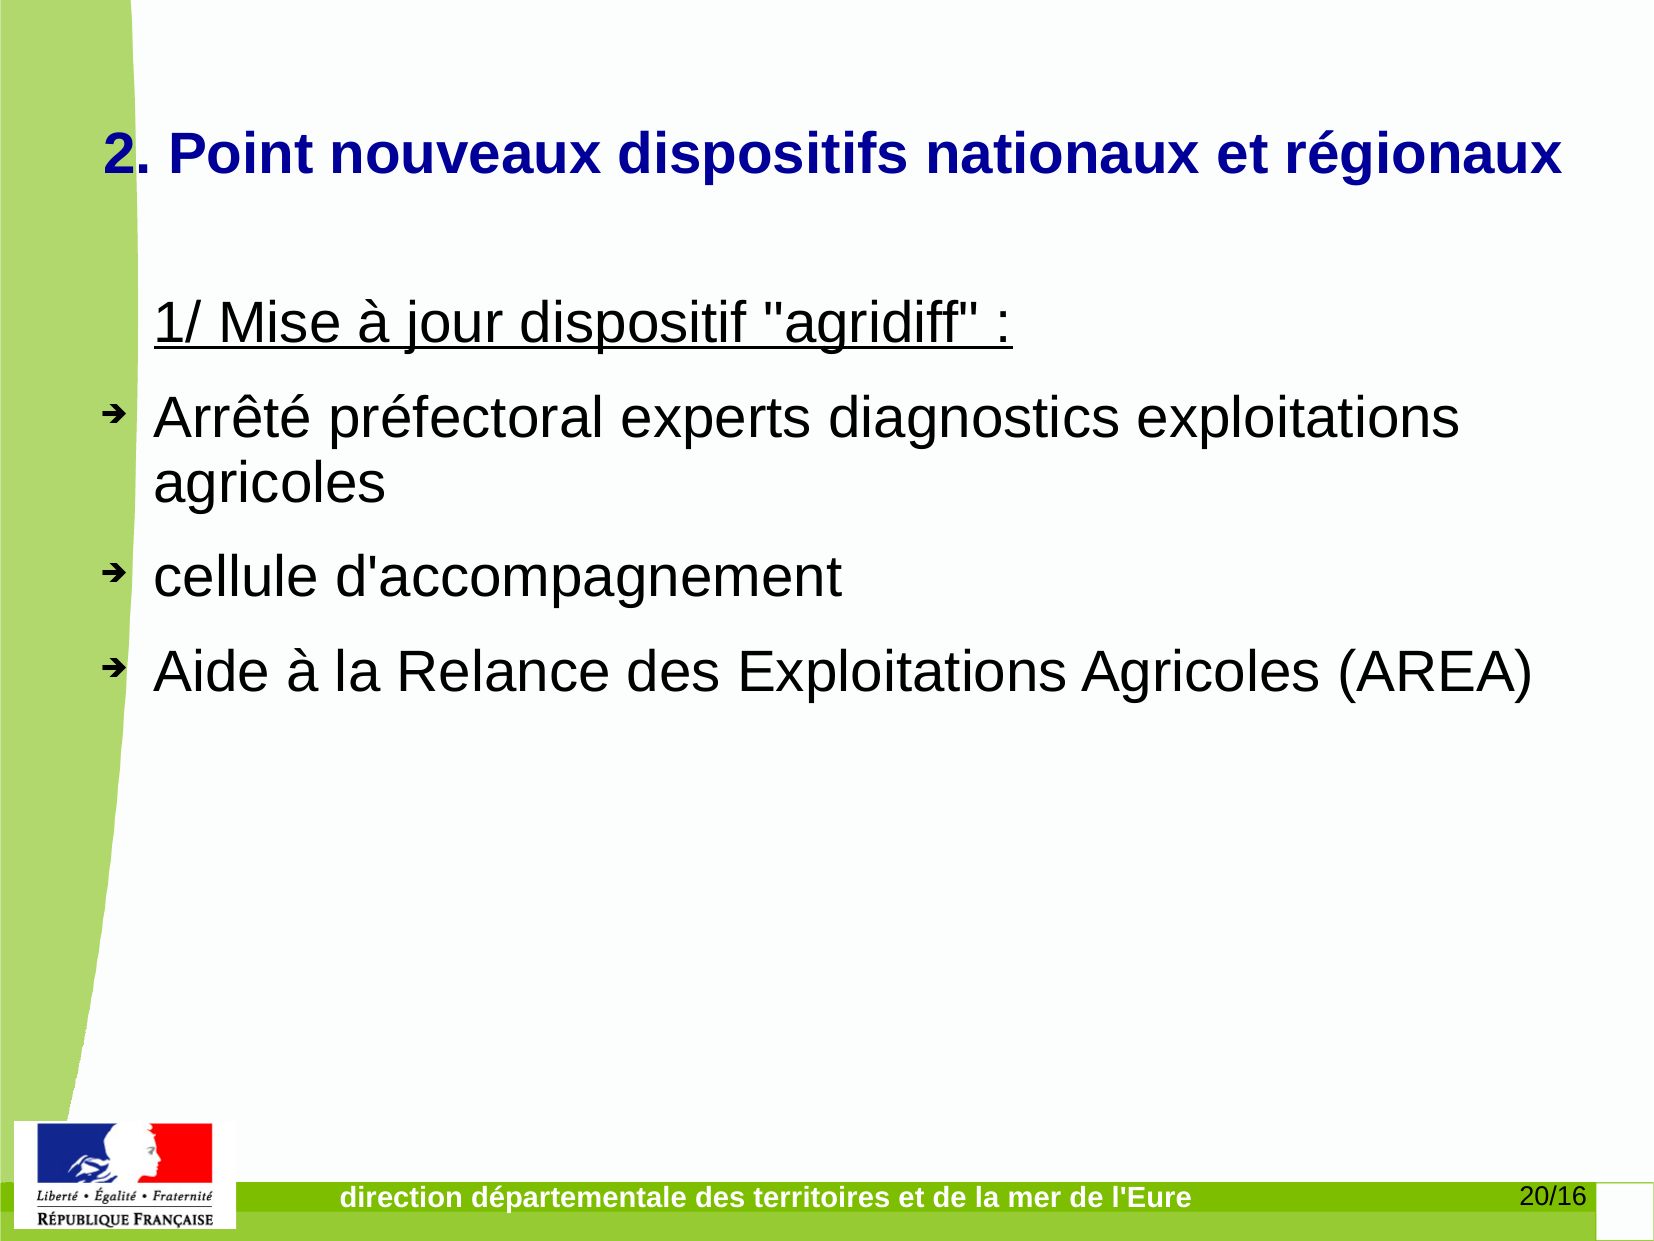

# 2. Point nouveaux dispositifs nationaux et régionaux
1/ Mise à jour dispositif "agridiff" :
Arrêté préfectoral experts diagnostics exploitations agricoles
cellule d'accompagnement
Aide à la Relance des Exploitations Agricoles (AREA)
20